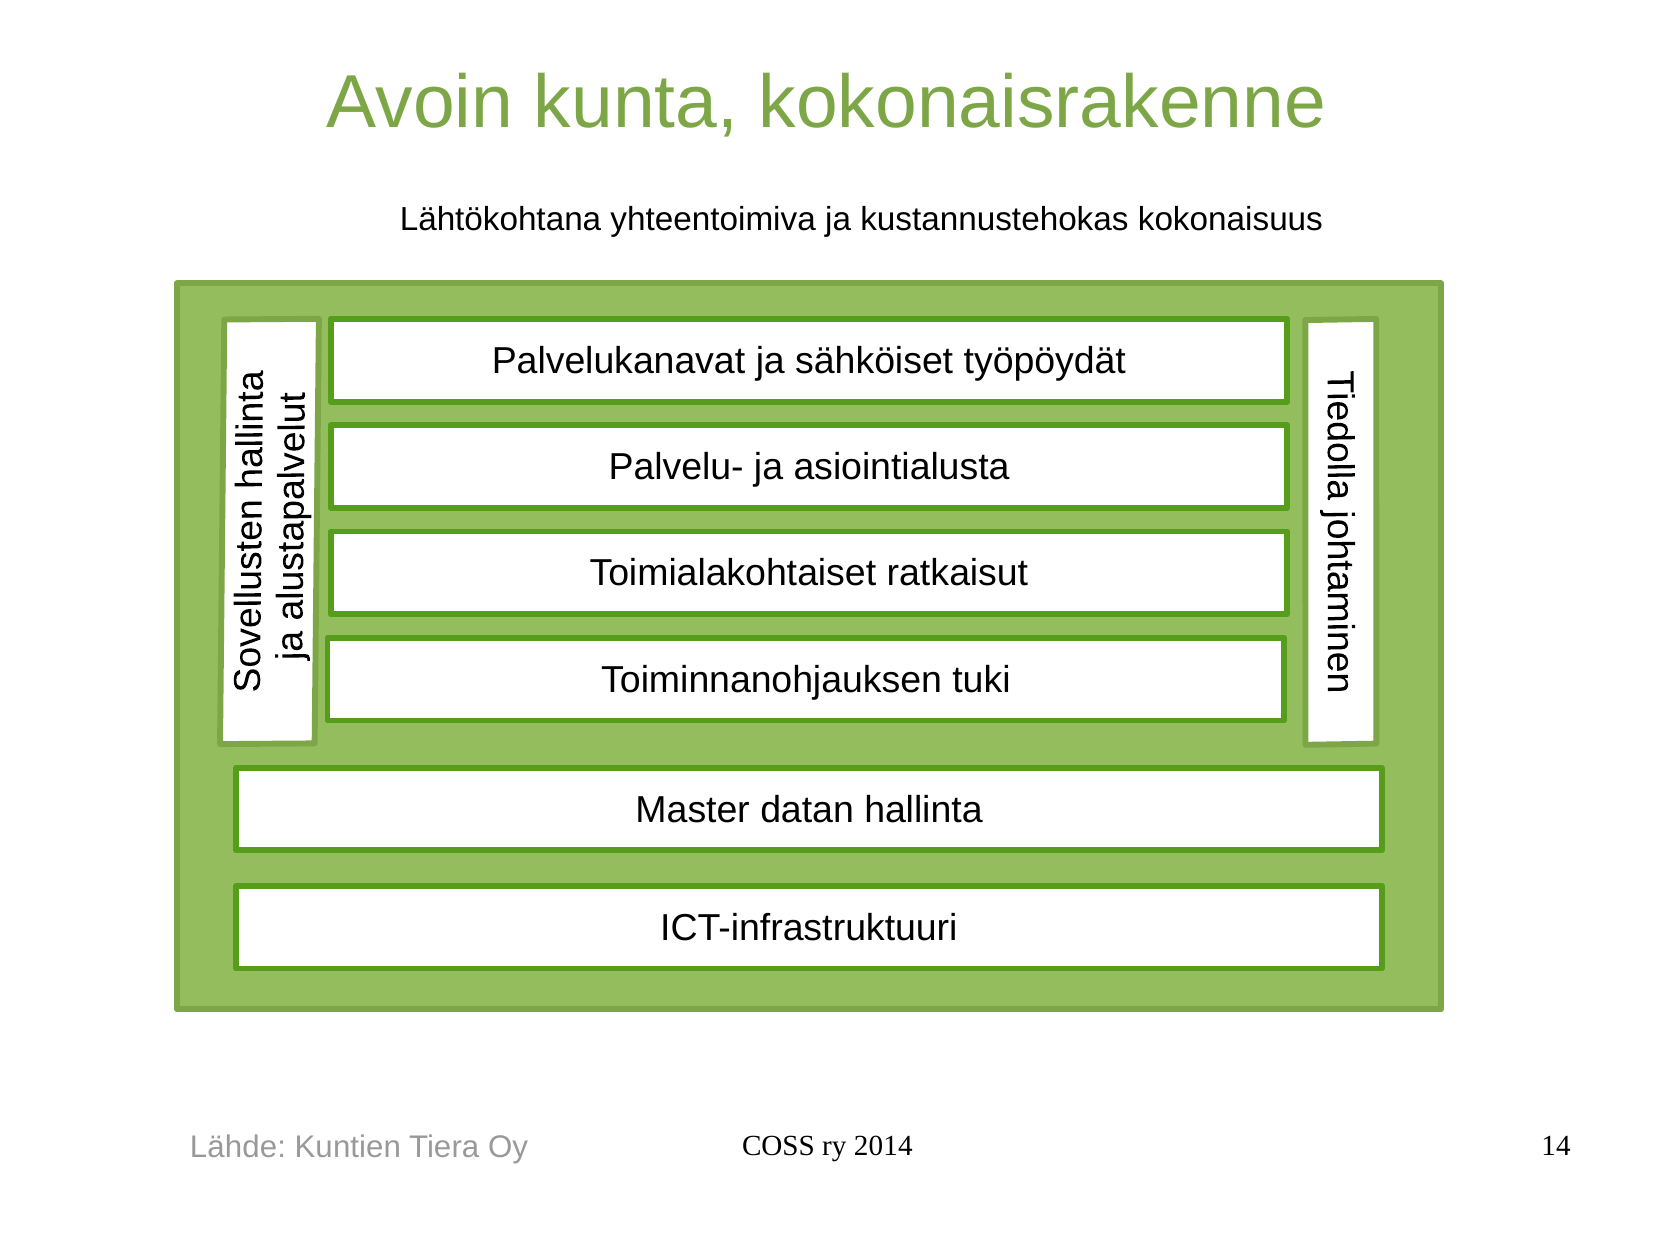

# Avoin kunta, kokonaisrakenne
Lähtökohtana yhteentoimiva ja kustannustehokas kokonaisuus
Palvelukanavat ja sähköiset työpöydät
Palvelu- ja asiointialusta
Sovellusten hallinta
 ja alustapalvelut
Tiedolla johtaminen
Toimialakohtaiset ratkaisut
Toiminnanohjauksen tuki
Master datan hallinta
ICT-infrastruktuuri
Lähde: Kuntien Tiera Oy
COSS ry 2014
14